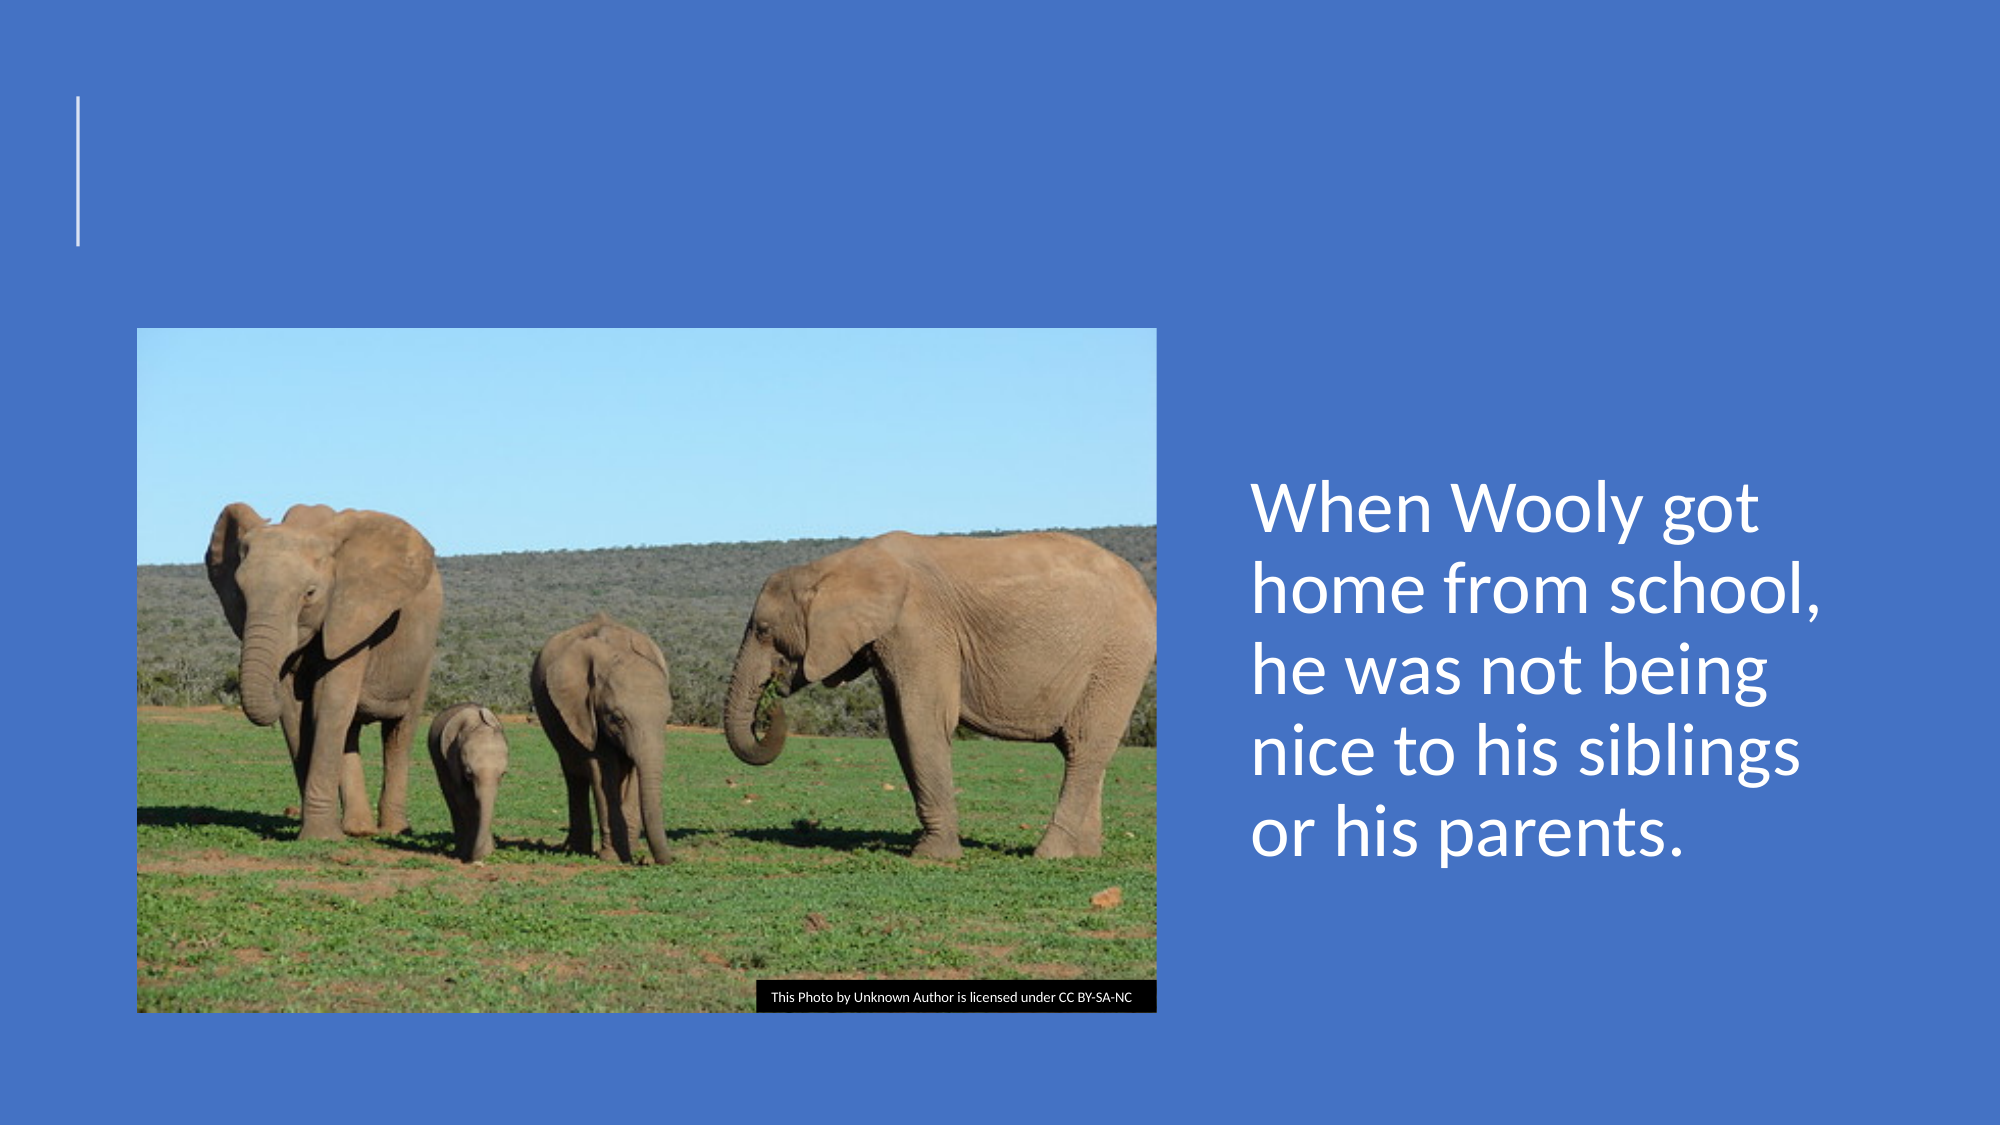

# When Wooly got home from school, he was not being nice to his siblings or his parents.
This Photo by Unknown Author is licensed under CC BY-SA-NC